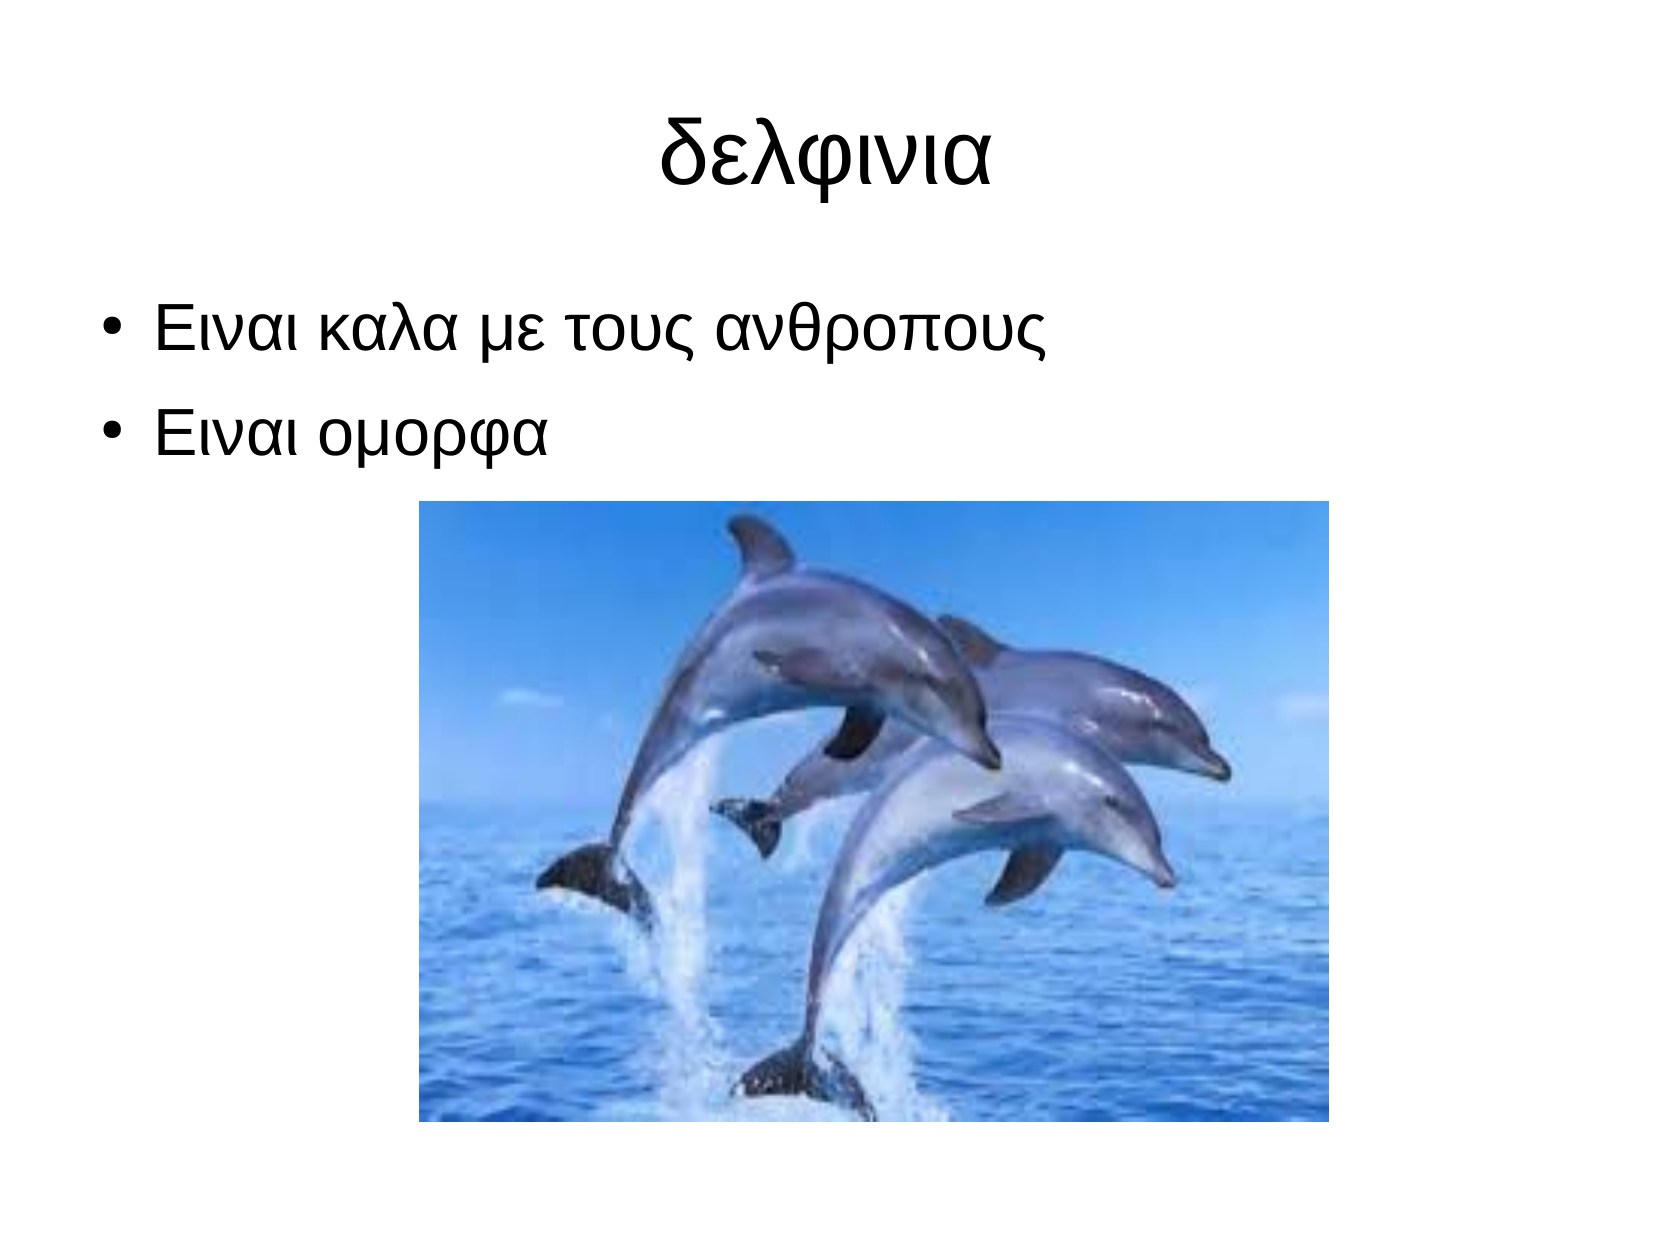

# δελφινια
Ειναι καλα με τους ανθροπους
Ειναι ομορφα